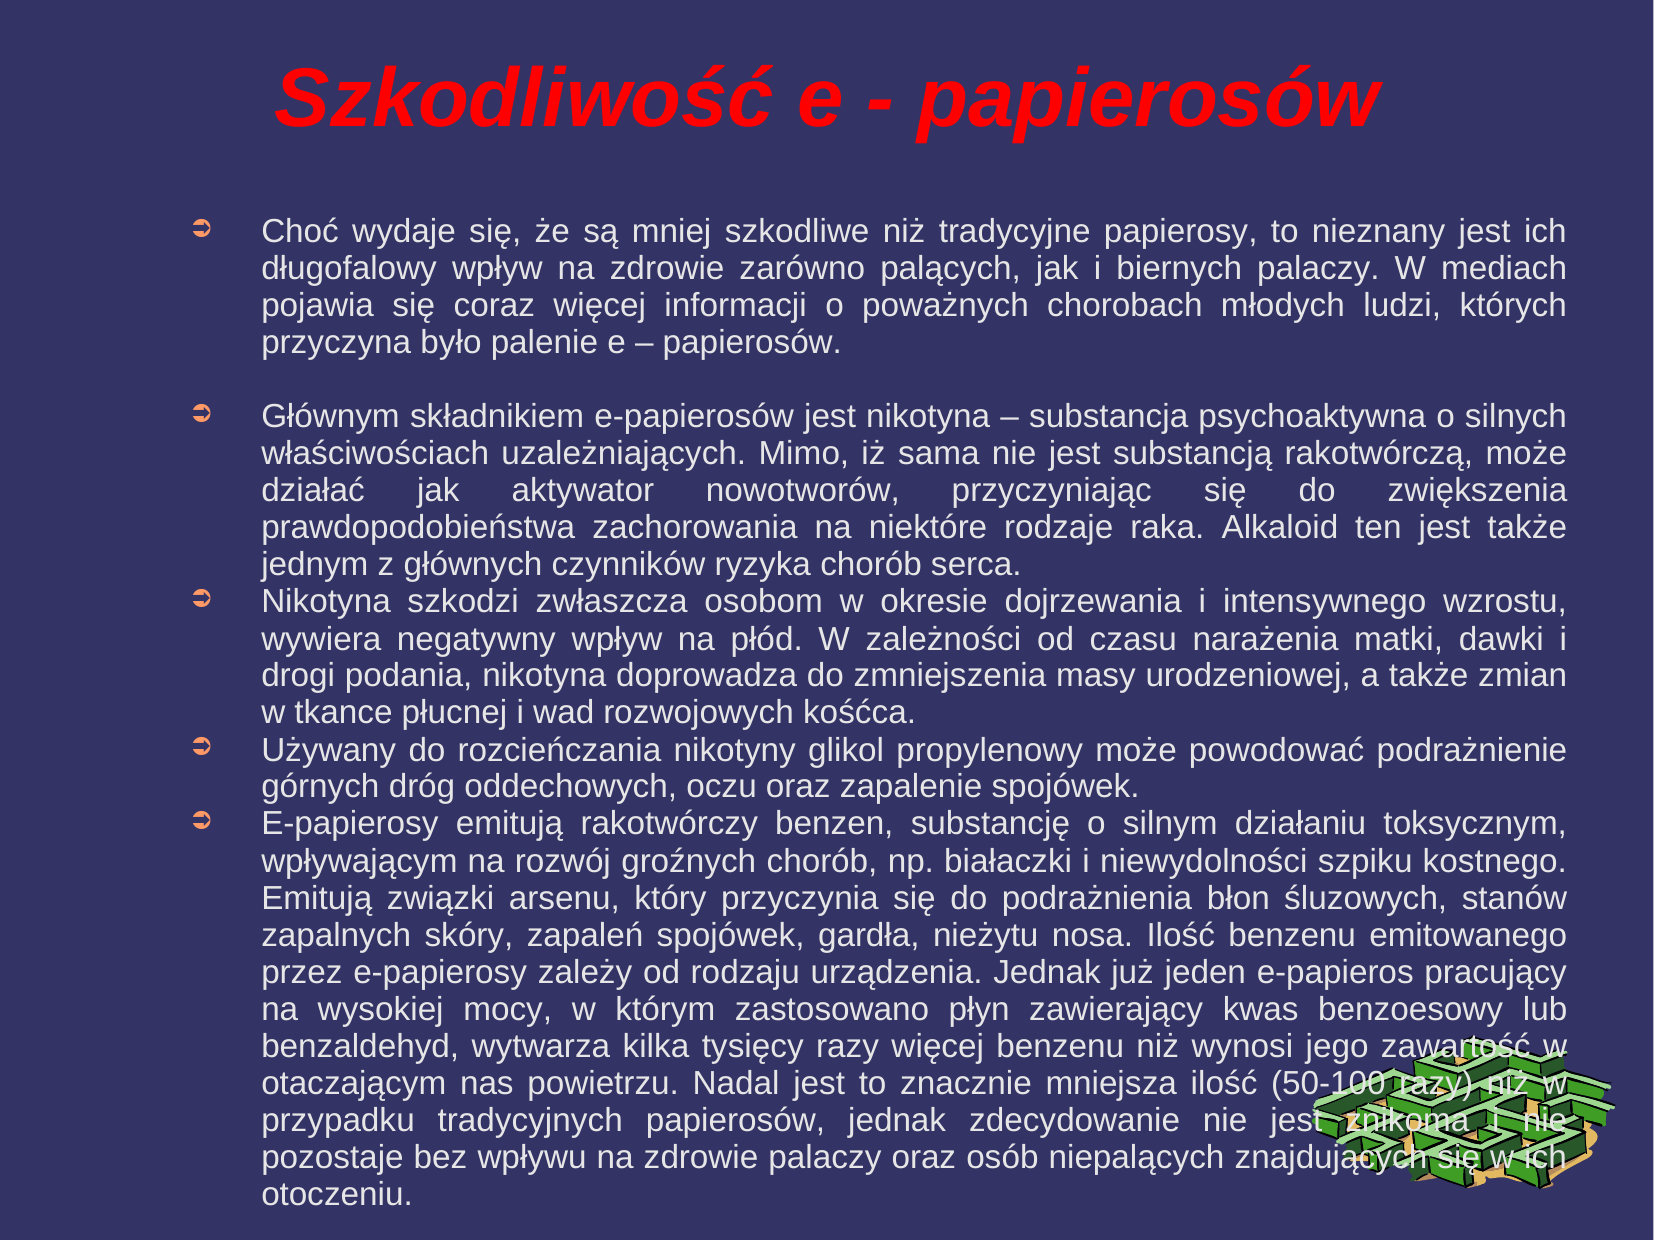

# Szkodliwość e - papierosów
Choć wydaje się, że są mniej szkodliwe niż tradycyjne papierosy, to nieznany jest ich długofalowy wpływ na zdrowie zarówno palących, jak i biernych palaczy. W mediach pojawia się coraz więcej informacji o poważnych chorobach młodych ludzi, których przyczyna było palenie e – papierosów.
Głównym składnikiem e-papierosów jest nikotyna – substancja psychoaktywna o silnych właściwościach uzależniających. Mimo, iż sama nie jest substancją rakotwórczą, może działać jak aktywator nowotworów, przyczyniając się do zwiększenia prawdopodobieństwa zachorowania na niektóre rodzaje raka. Alkaloid ten jest także jednym z głównych czynników ryzyka chorób serca.
Nikotyna szkodzi zwłaszcza osobom w okresie dojrzewania i intensywnego wzrostu, wywiera negatywny wpływ na płód. W zależności od czasu narażenia matki, dawki i drogi podania, nikotyna doprowadza do zmniejszenia masy urodzeniowej, a także zmian w tkance płucnej i wad rozwojowych kośćca.
Używany do rozcieńczania nikotyny glikol propylenowy może powodować podrażnienie górnych dróg oddechowych, oczu oraz zapalenie spojówek.
E-papierosy emitują rakotwórczy benzen, substancję o silnym działaniu toksycznym, wpływającym na rozwój groźnych chorób, np. białaczki i niewydolności szpiku kostnego. Emitują związki arsenu, który przyczynia się do podrażnienia błon śluzowych, stanów zapalnych skóry, zapaleń spojówek, gardła, nieżytu nosa. Ilość benzenu emitowanego przez e-papierosy zależy od rodzaju urządzenia. Jednak już jeden e-papieros pracujący na wysokiej mocy, w którym zastosowano płyn zawierający kwas benzoesowy lub benzaldehyd, wytwarza kilka tysięcy razy więcej benzenu niż wynosi jego zawartość w otaczającym nas powietrzu. Nadal jest to znacznie mniejsza ilość (50-100 razy) niż w przypadku tradycyjnych papierosów, jednak zdecydowanie nie jest znikoma i nie pozostaje bez wpływu na zdrowie palaczy oraz osób niepalących znajdujących się w ich otoczeniu.